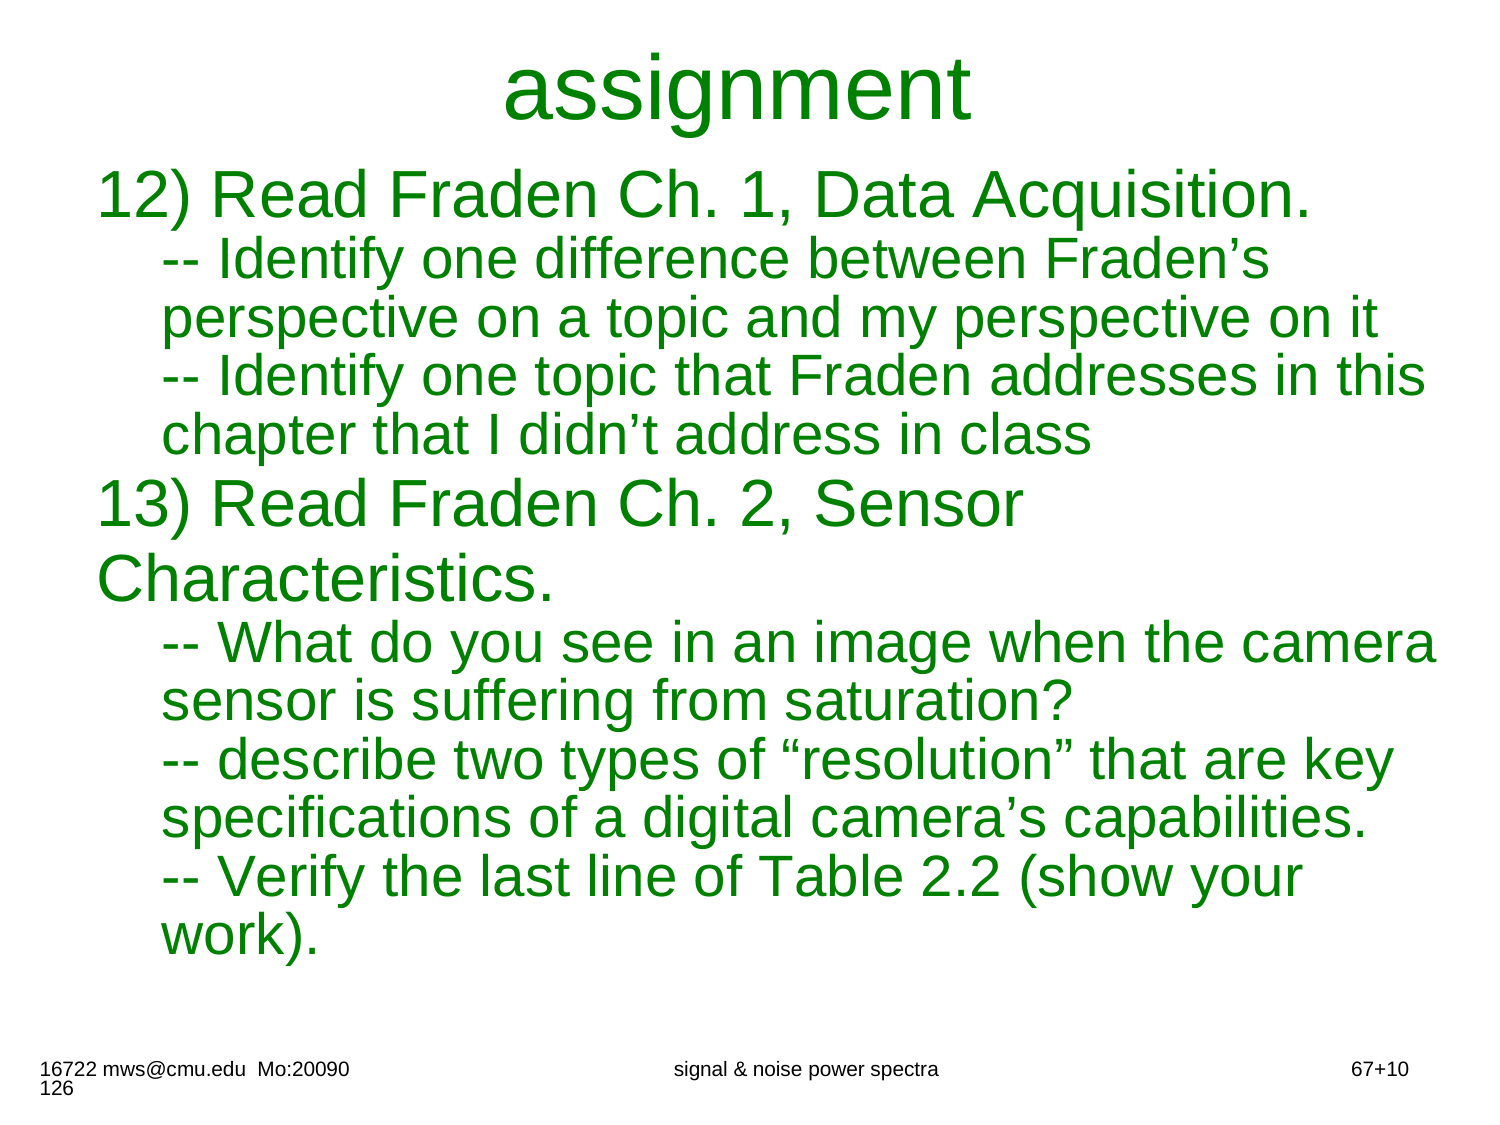

# assignment
12) Read Fraden Ch. 1, Data Acquisition.
-- Identify one difference between Fraden’s perspective on a topic and my perspective on it
-- Identify one topic that Fraden addresses in this chapter that I didn’t address in class
13) Read Fraden Ch. 2, Sensor Characteristics.
-- What do you see in an image when the camera sensor is suffering from saturation?
-- describe two types of “resolution” that are key specifications of a digital camera’s capabilities.
-- Verify the last line of Table 2.2 (show your work).
16722 mws@cmu.edu Mo:20090126
signal & noise power spectra
10